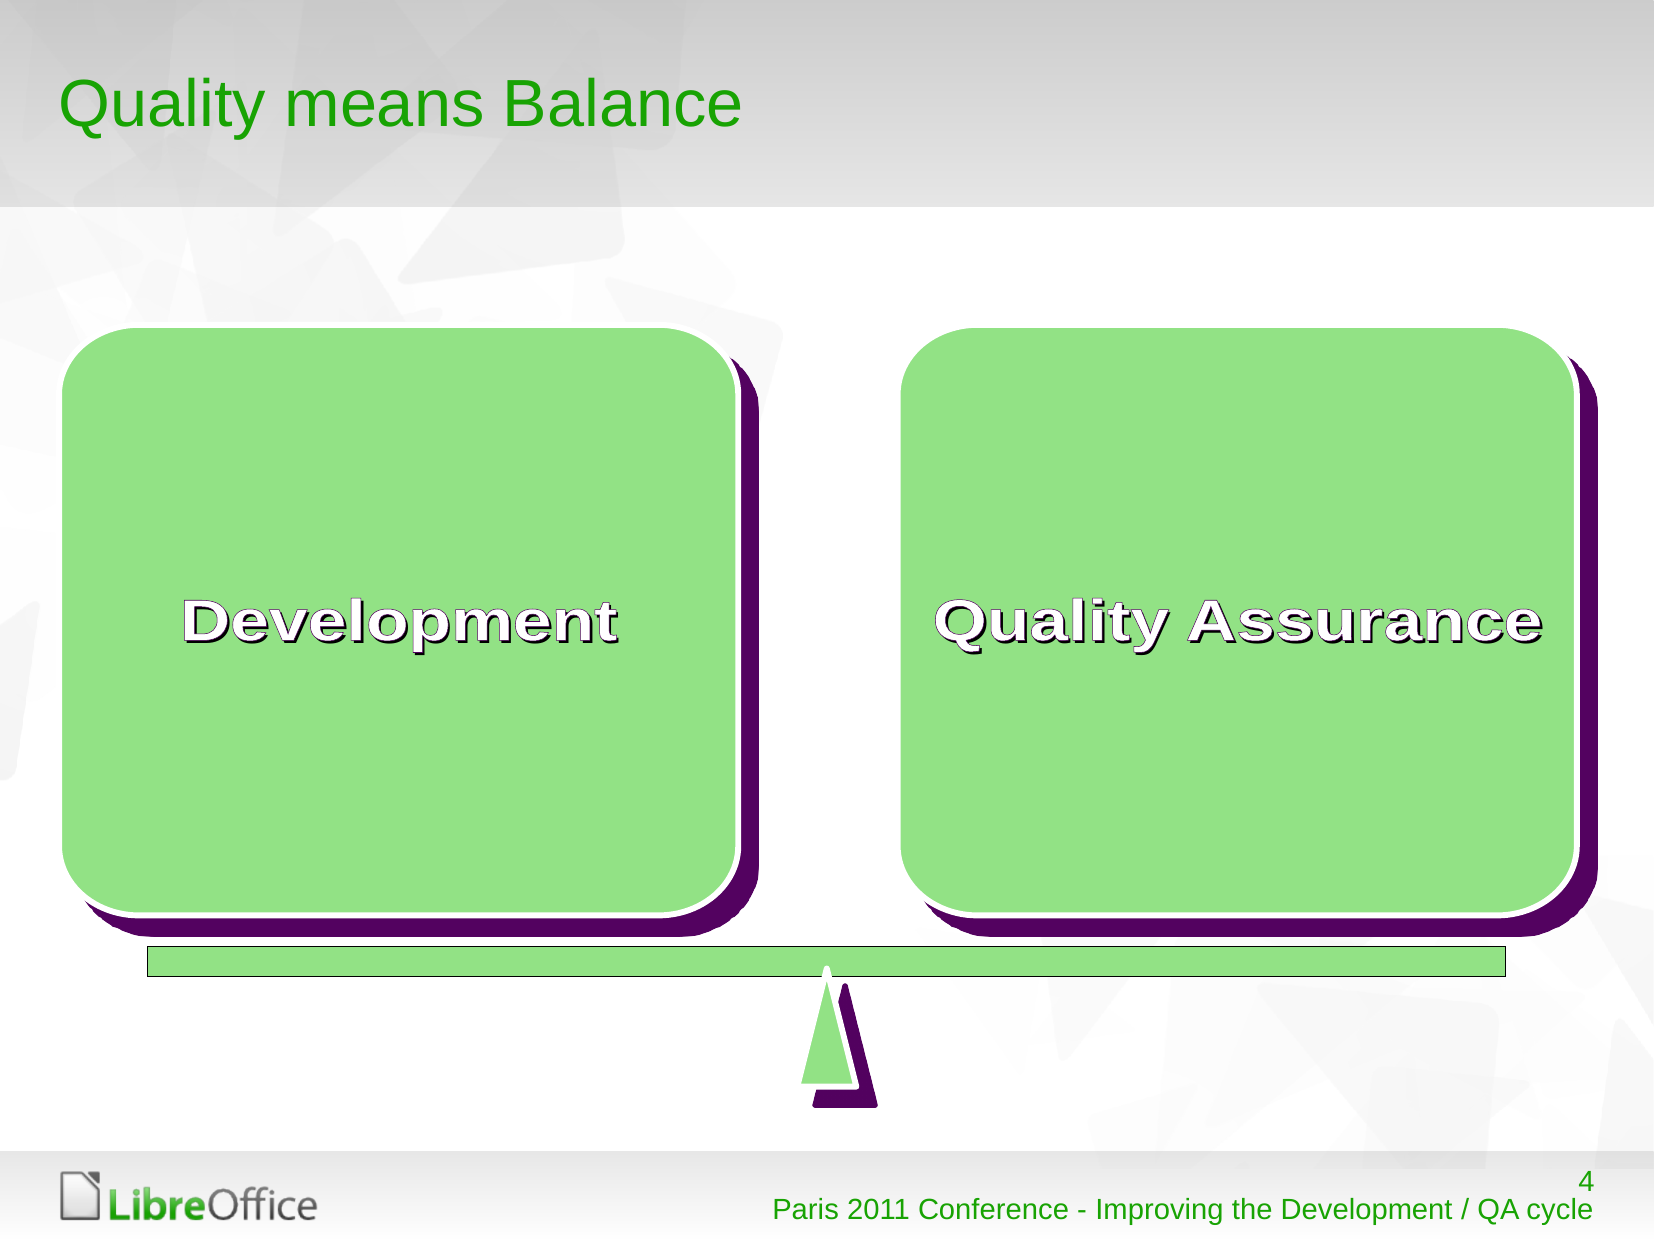

# Quality means Balance
Development
Quality Assurance
4
Paris 2011 Conference - Improving the Development / QA cycle